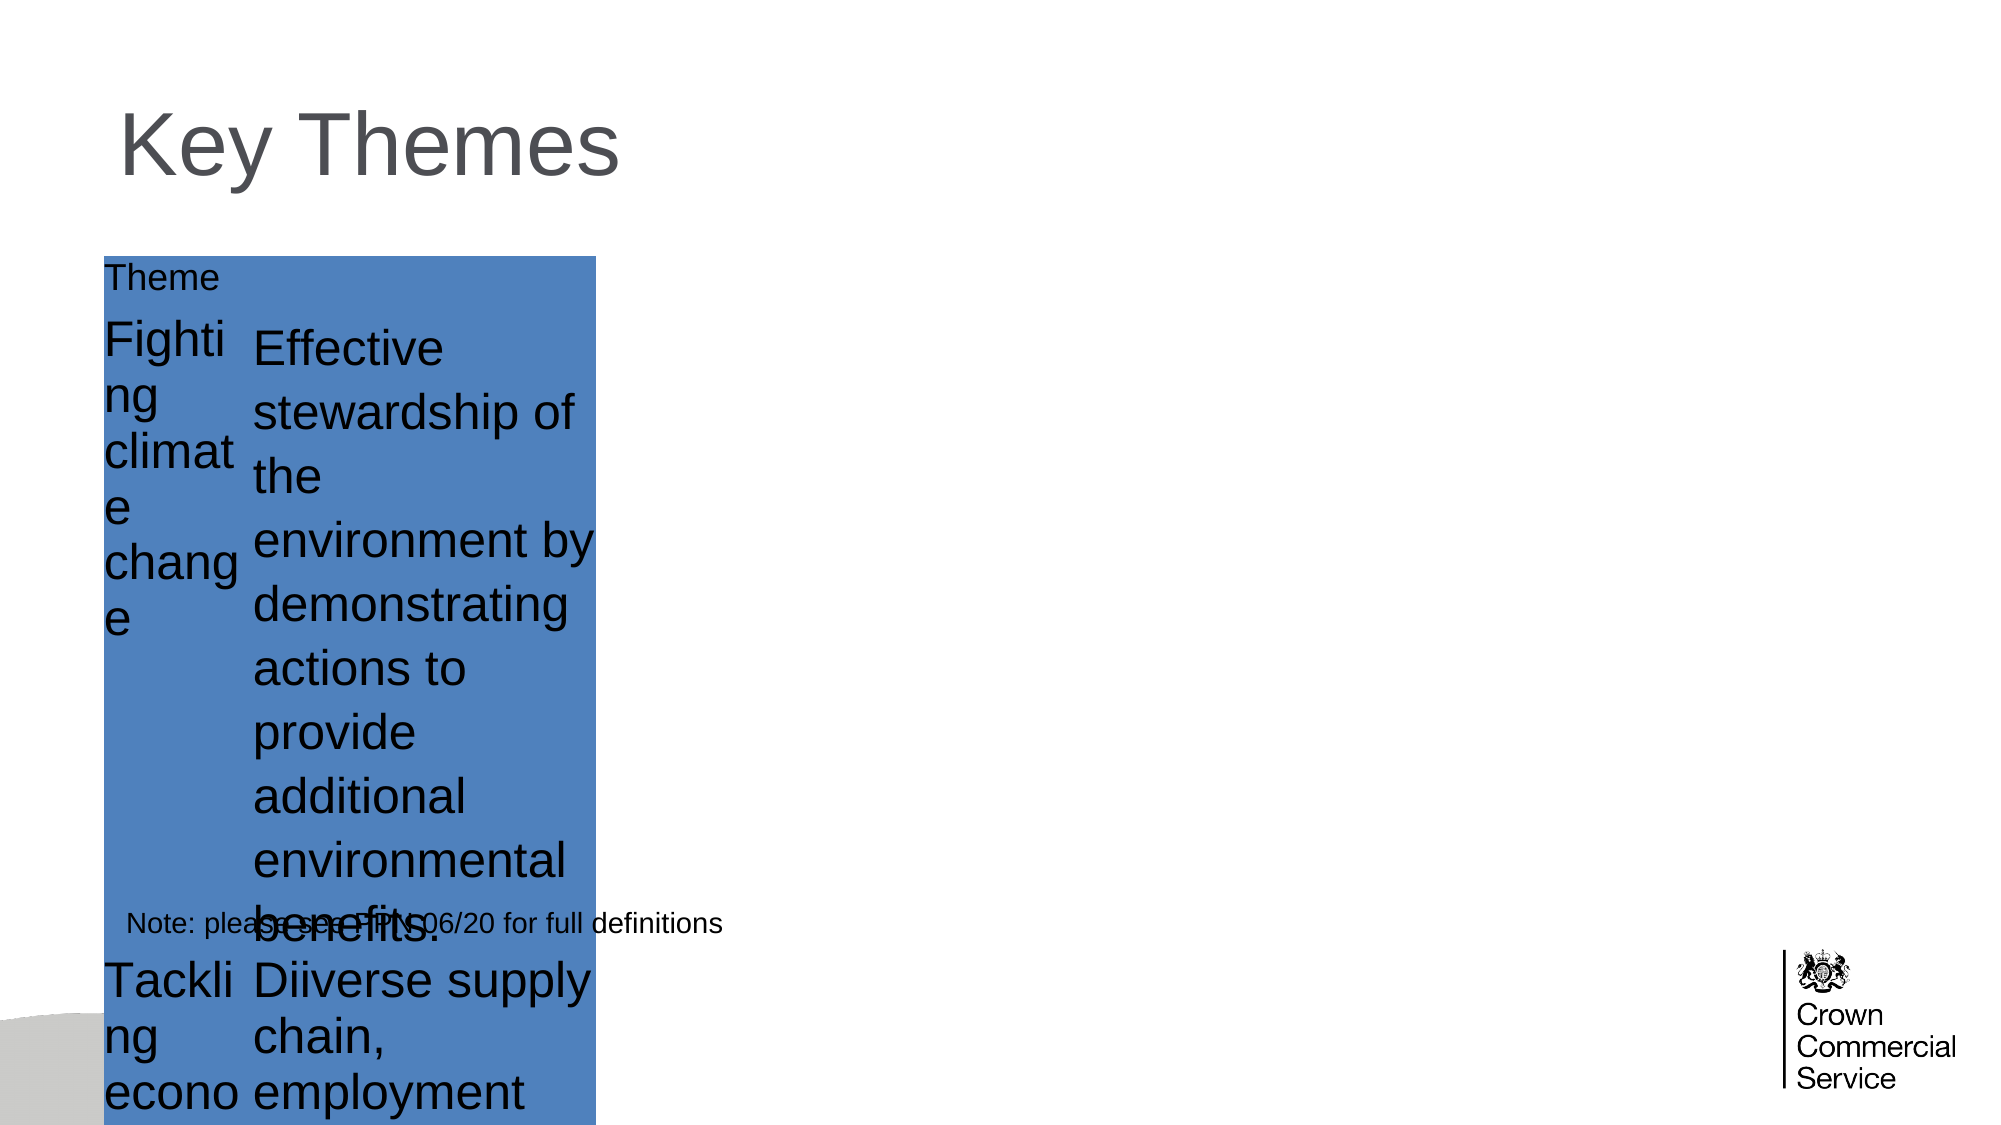

# Key Themes
| Theme | |
| --- | --- |
| Fighting climate change | Effective stewardship of the environment by demonstrating actions to provide additional environmental benefits. |
| Tackling economic inequality | Diiverse supply chain, employment and training opportunities, remove barriers to employment in deprived areas, Supporting innovation and disruptive technologies. |
| Equal opportunity | Reduce the disability employment gap by increasing the representation and development opportunities for disabled people Tackle workforce inequality, manage the risks of modern slavery and tackle inequality in employment, skills and pay |
| Wellbeing | Demonstrate action to support health and wellbeing, including physical and mental health |
Note: please see PPN 06/20 for full definitions